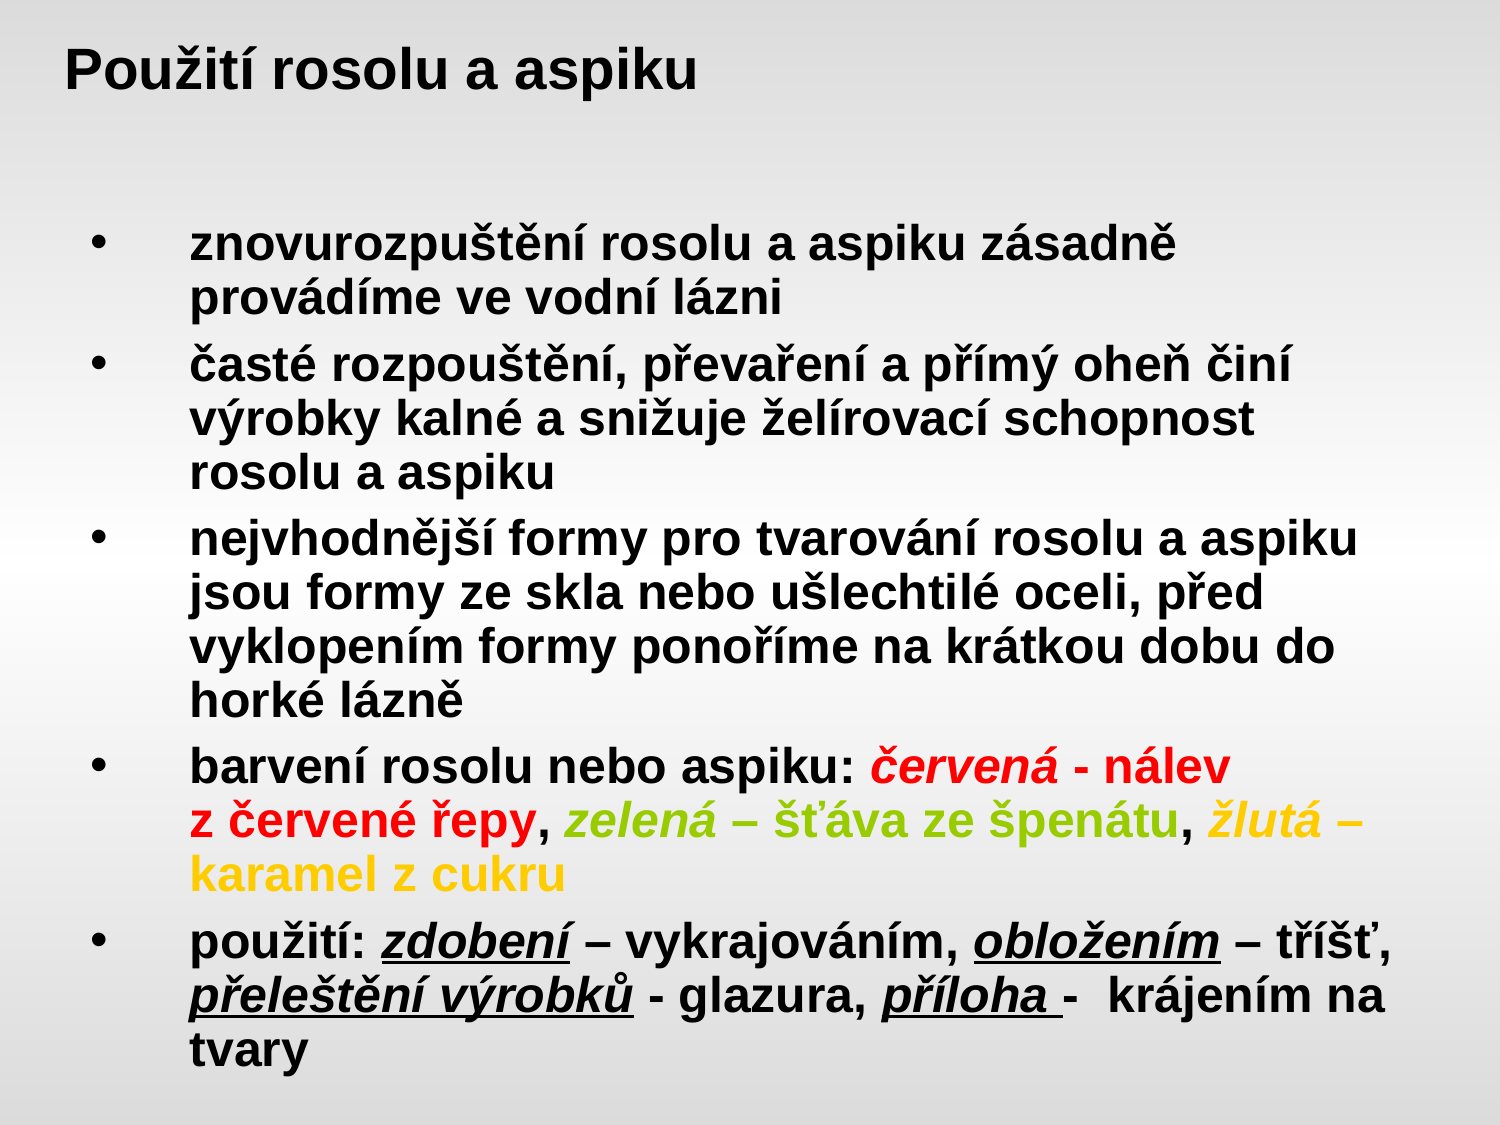

Použití rosolu a aspiku
# znovurozpuštění rosolu a aspiku zásadně provádíme ve vodní lázni
časté rozpouštění, převaření a přímý oheň činí výrobky kalné a snižuje želírovací schopnost rosolu a aspiku
nejvhodnější formy pro tvarování rosolu a aspiku jsou formy ze skla nebo ušlechtilé oceli, před vyklopením formy ponoříme na krátkou dobu do horké lázně
barvení rosolu nebo aspiku: červená - nálev z červené řepy, zelená – šťáva ze špenátu, žlutá – karamel z cukru
použití: zdobení – vykrajováním, obložením – tříšť, přeleštění výrobků - glazura, příloha - krájením na tvary